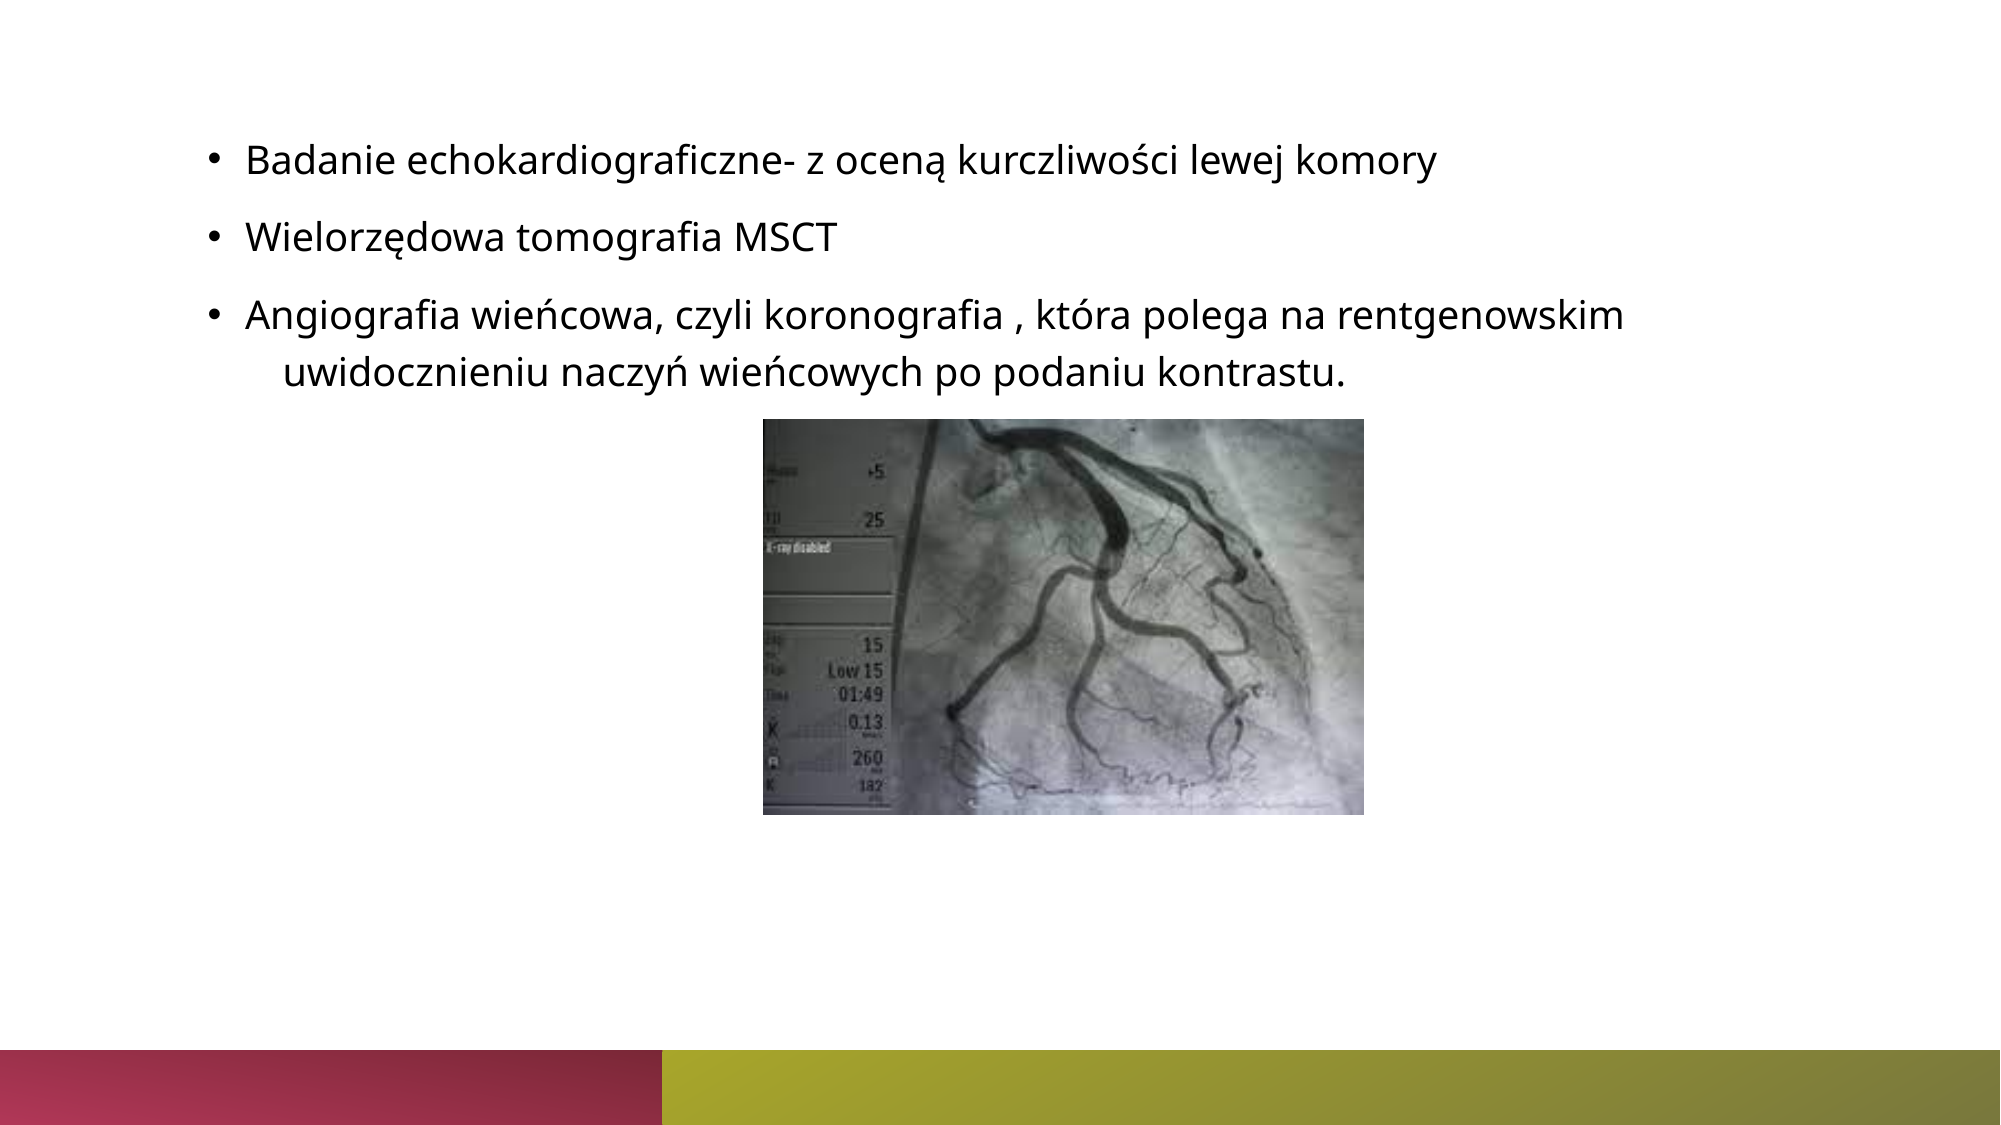

# Badanie echokardiograficzne- z oceną kurczliwości lewej komory
Wielorzędowa tomografia MSCT
Angiografia wieńcowa, czyli koronografia , która polega na rentgenowskim uwidocznieniu naczyń wieńcowych po podaniu kontrastu.